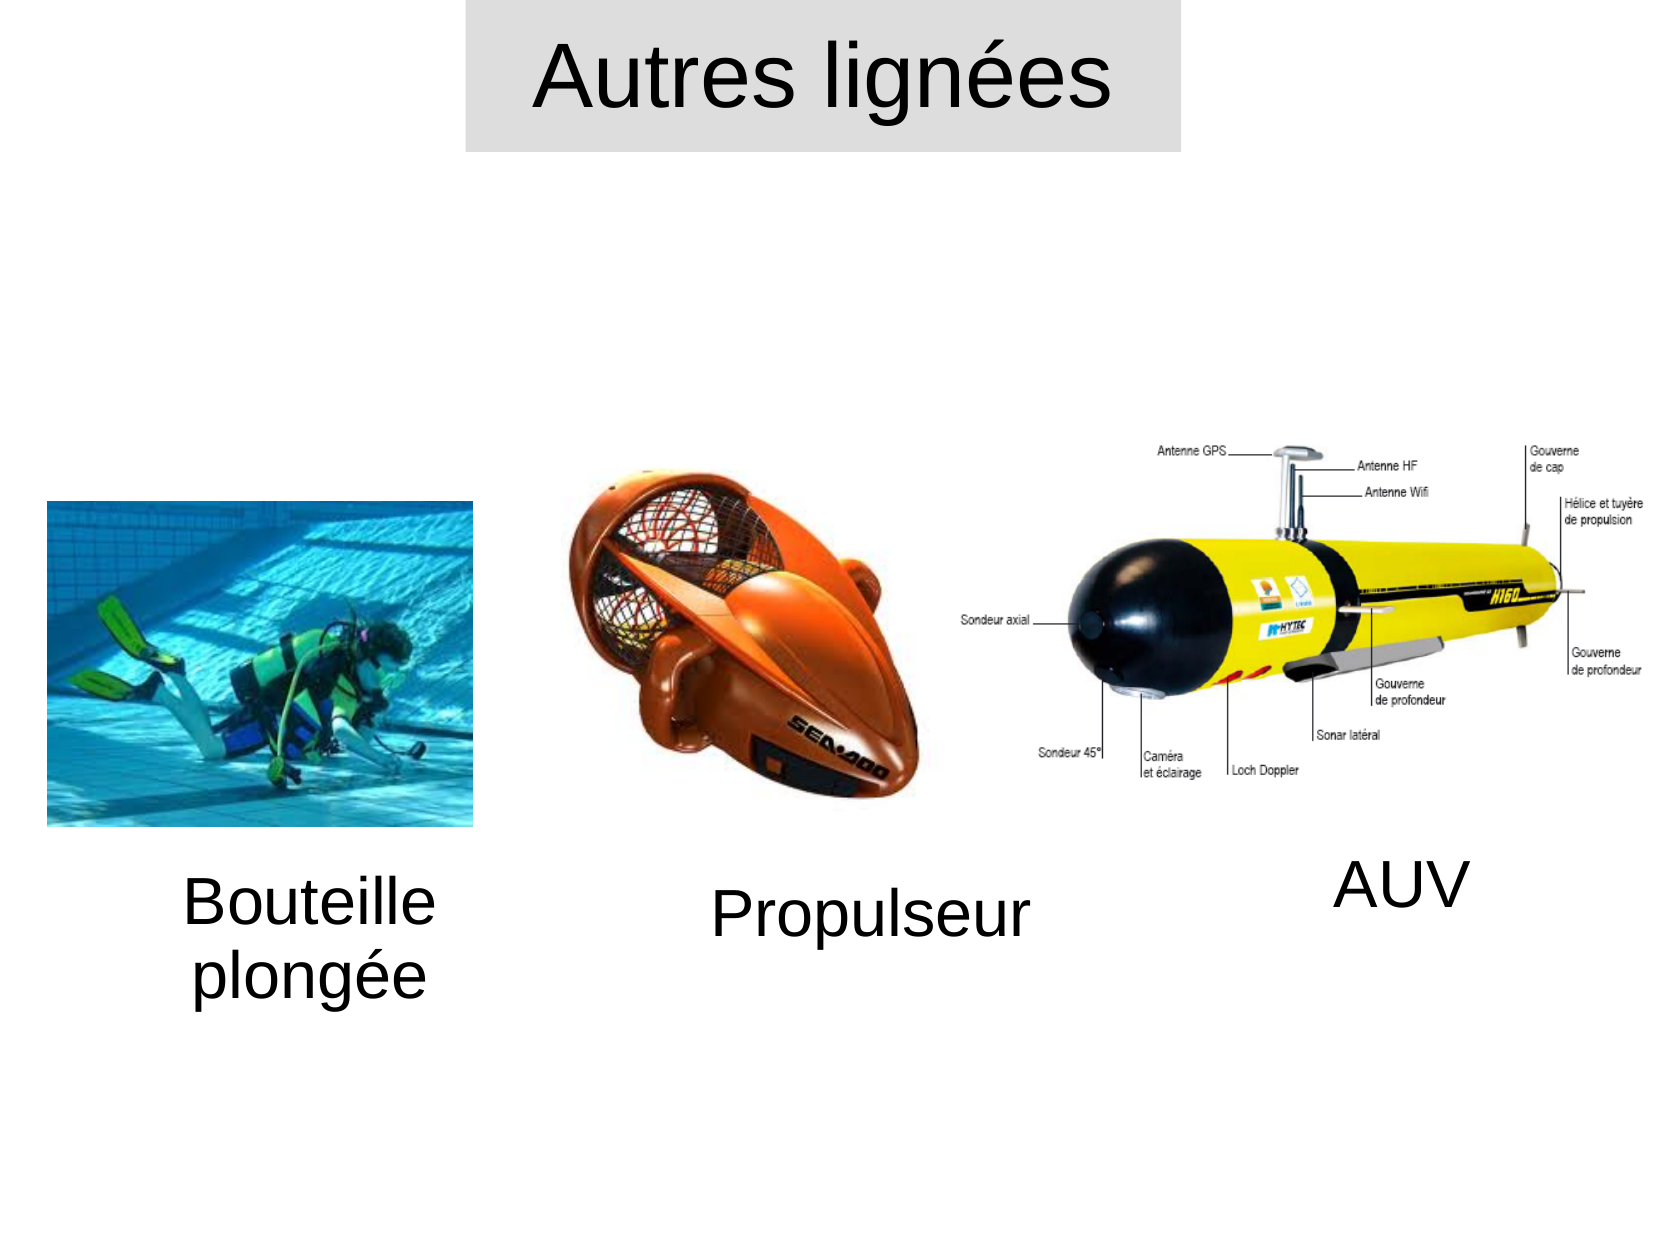

# Autres lignées
AUV
Bouteille plongée
Propulseur